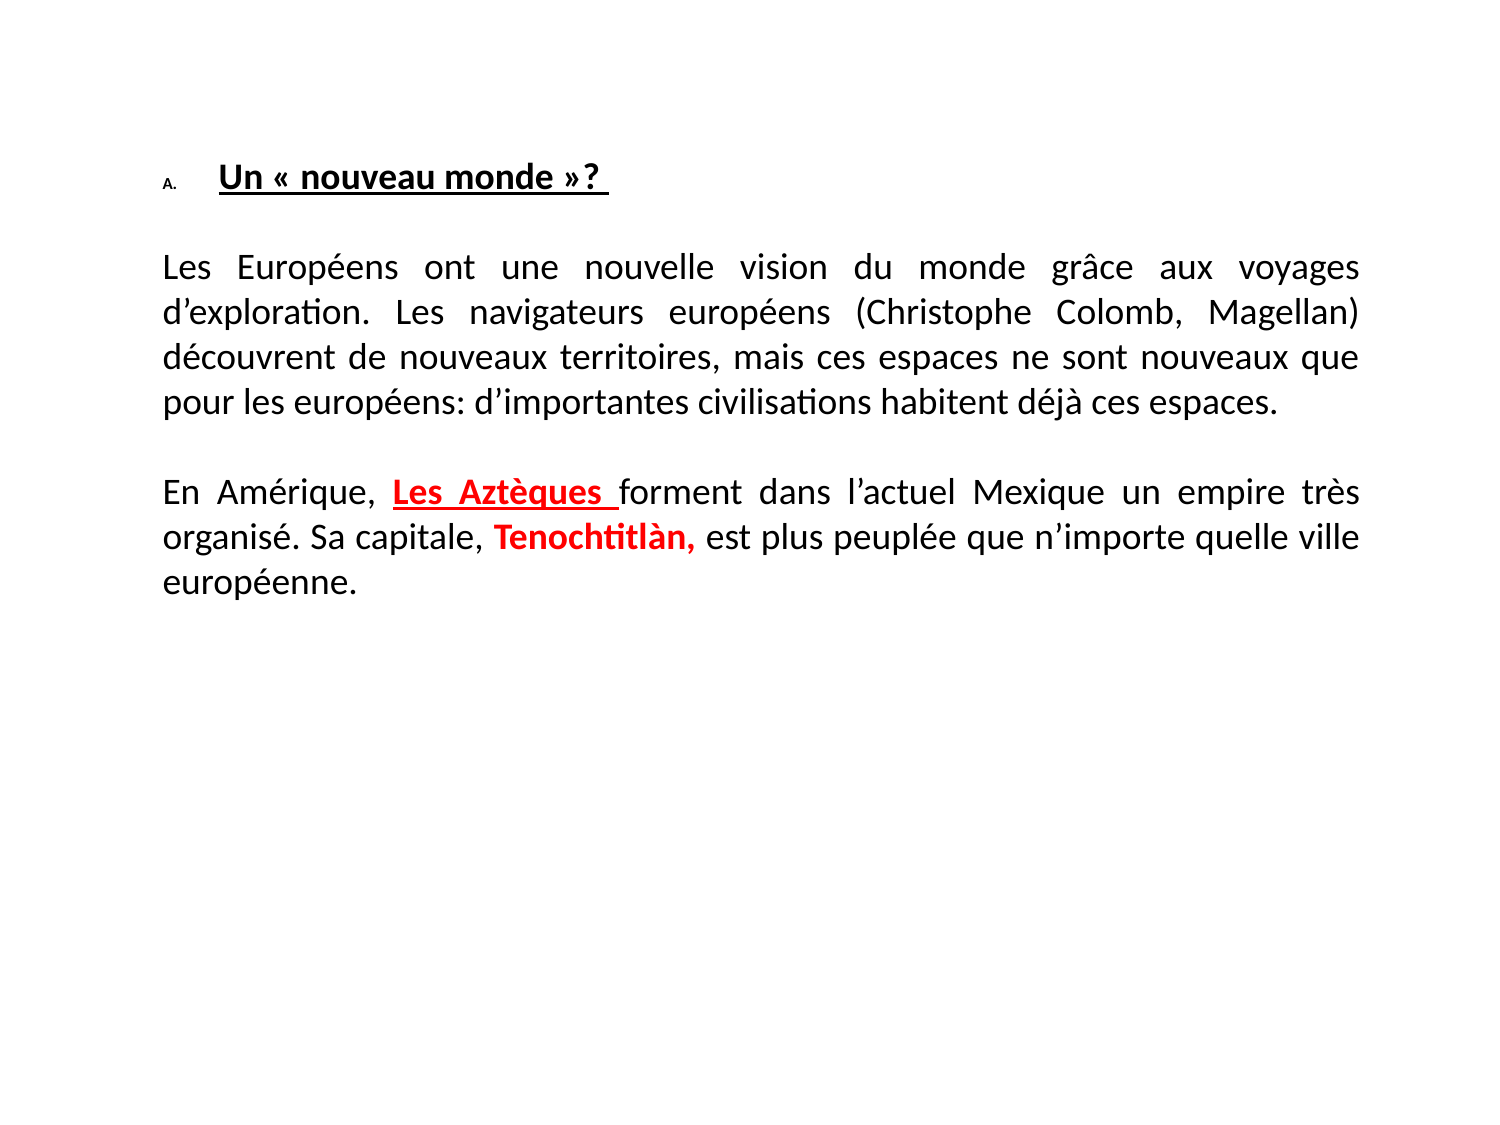

Un « nouveau monde »?
Les Européens ont une nouvelle vision du monde grâce aux voyages d’exploration. Les navigateurs européens (Christophe Colomb, Magellan) découvrent de nouveaux territoires, mais ces espaces ne sont nouveaux que pour les européens: d’importantes civilisations habitent déjà ces espaces.
En Amérique, Les Aztèques forment dans l’actuel Mexique un empire très organisé. Sa capitale, Tenochtitlàn, est plus peuplée que n’importe quelle ville européenne.